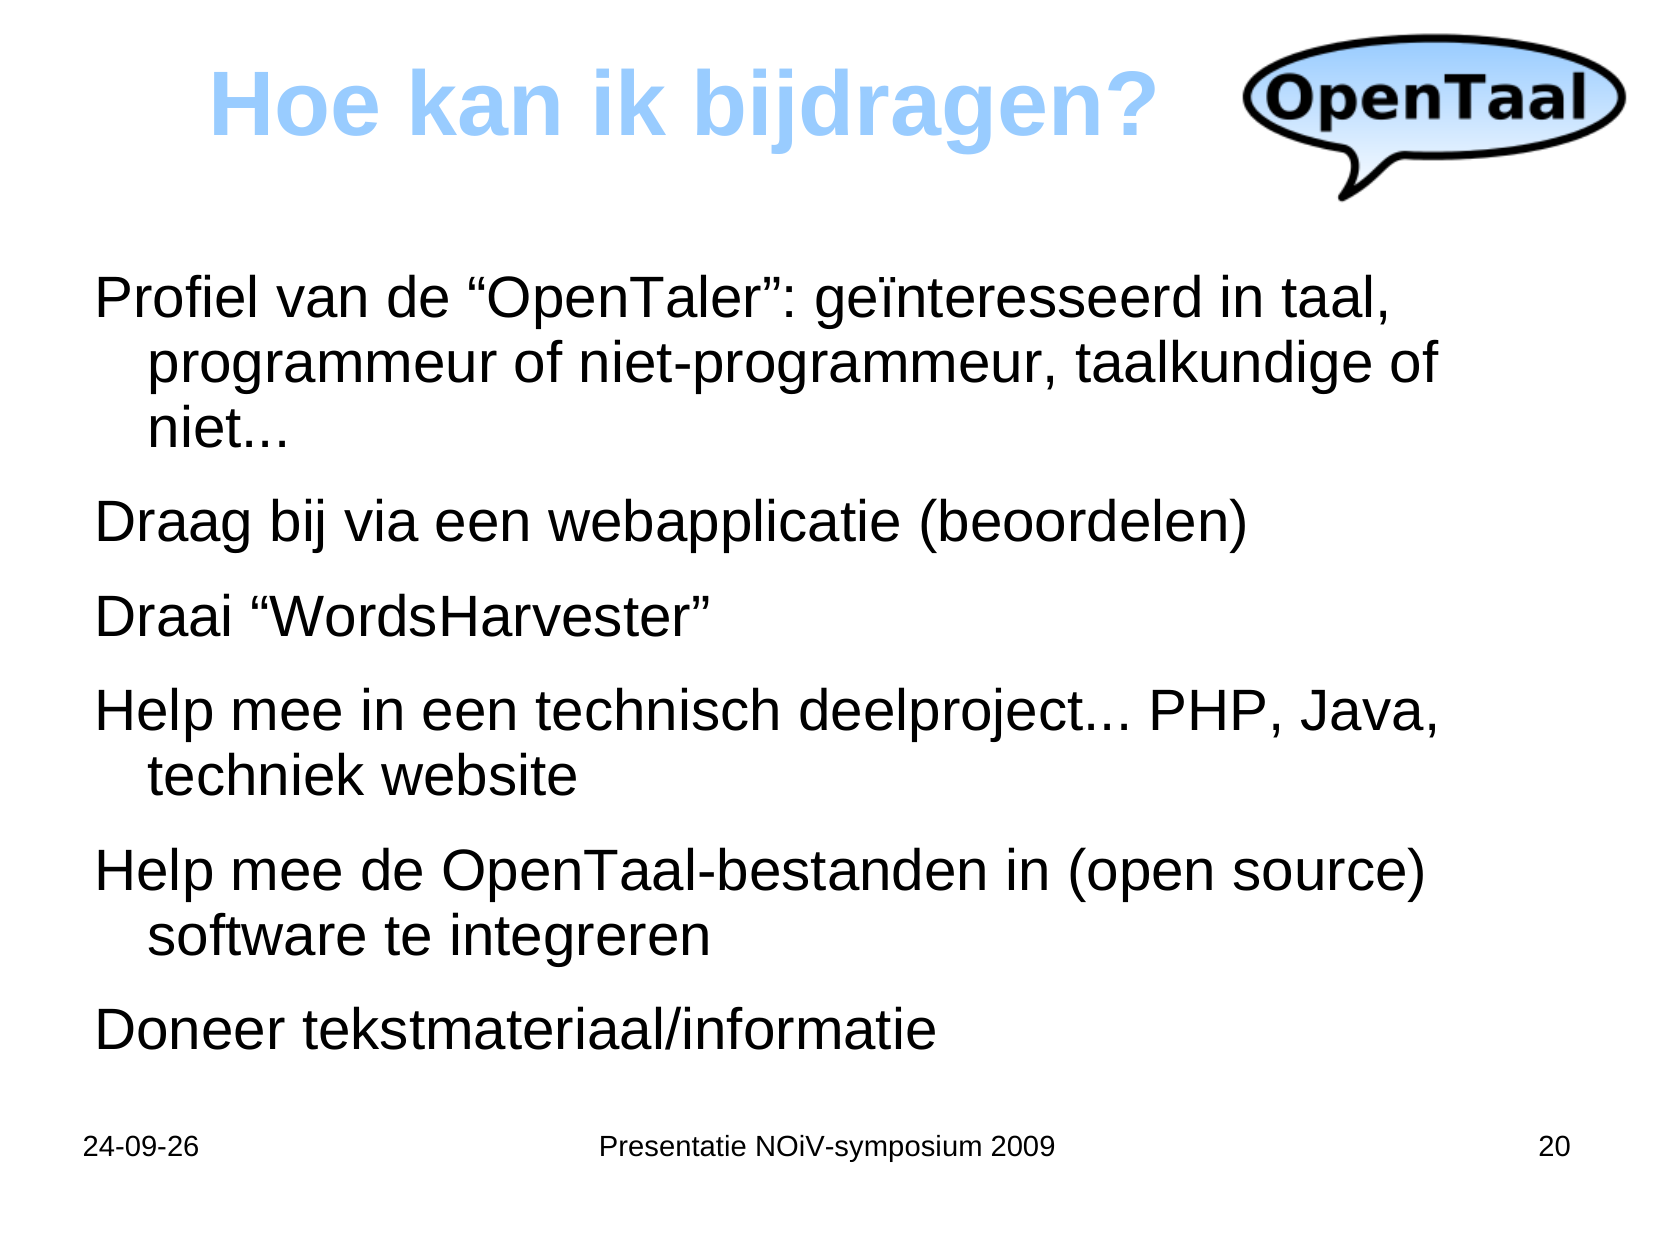

# Hoe kan ik bijdragen?
Profiel van de “OpenTaler”: geïnteresseerd in taal, programmeur of niet-programmeur, taalkundige of niet...
Draag bij via een webapplicatie (beoordelen)
Draai “WordsHarvester”
Help mee in een technisch deelproject... PHP, Java, techniek website
Help mee de OpenTaal-bestanden in (open source) software te integreren
Doneer tekstmateriaal/informatie
Presentatie NOiV-symposium 2009
20